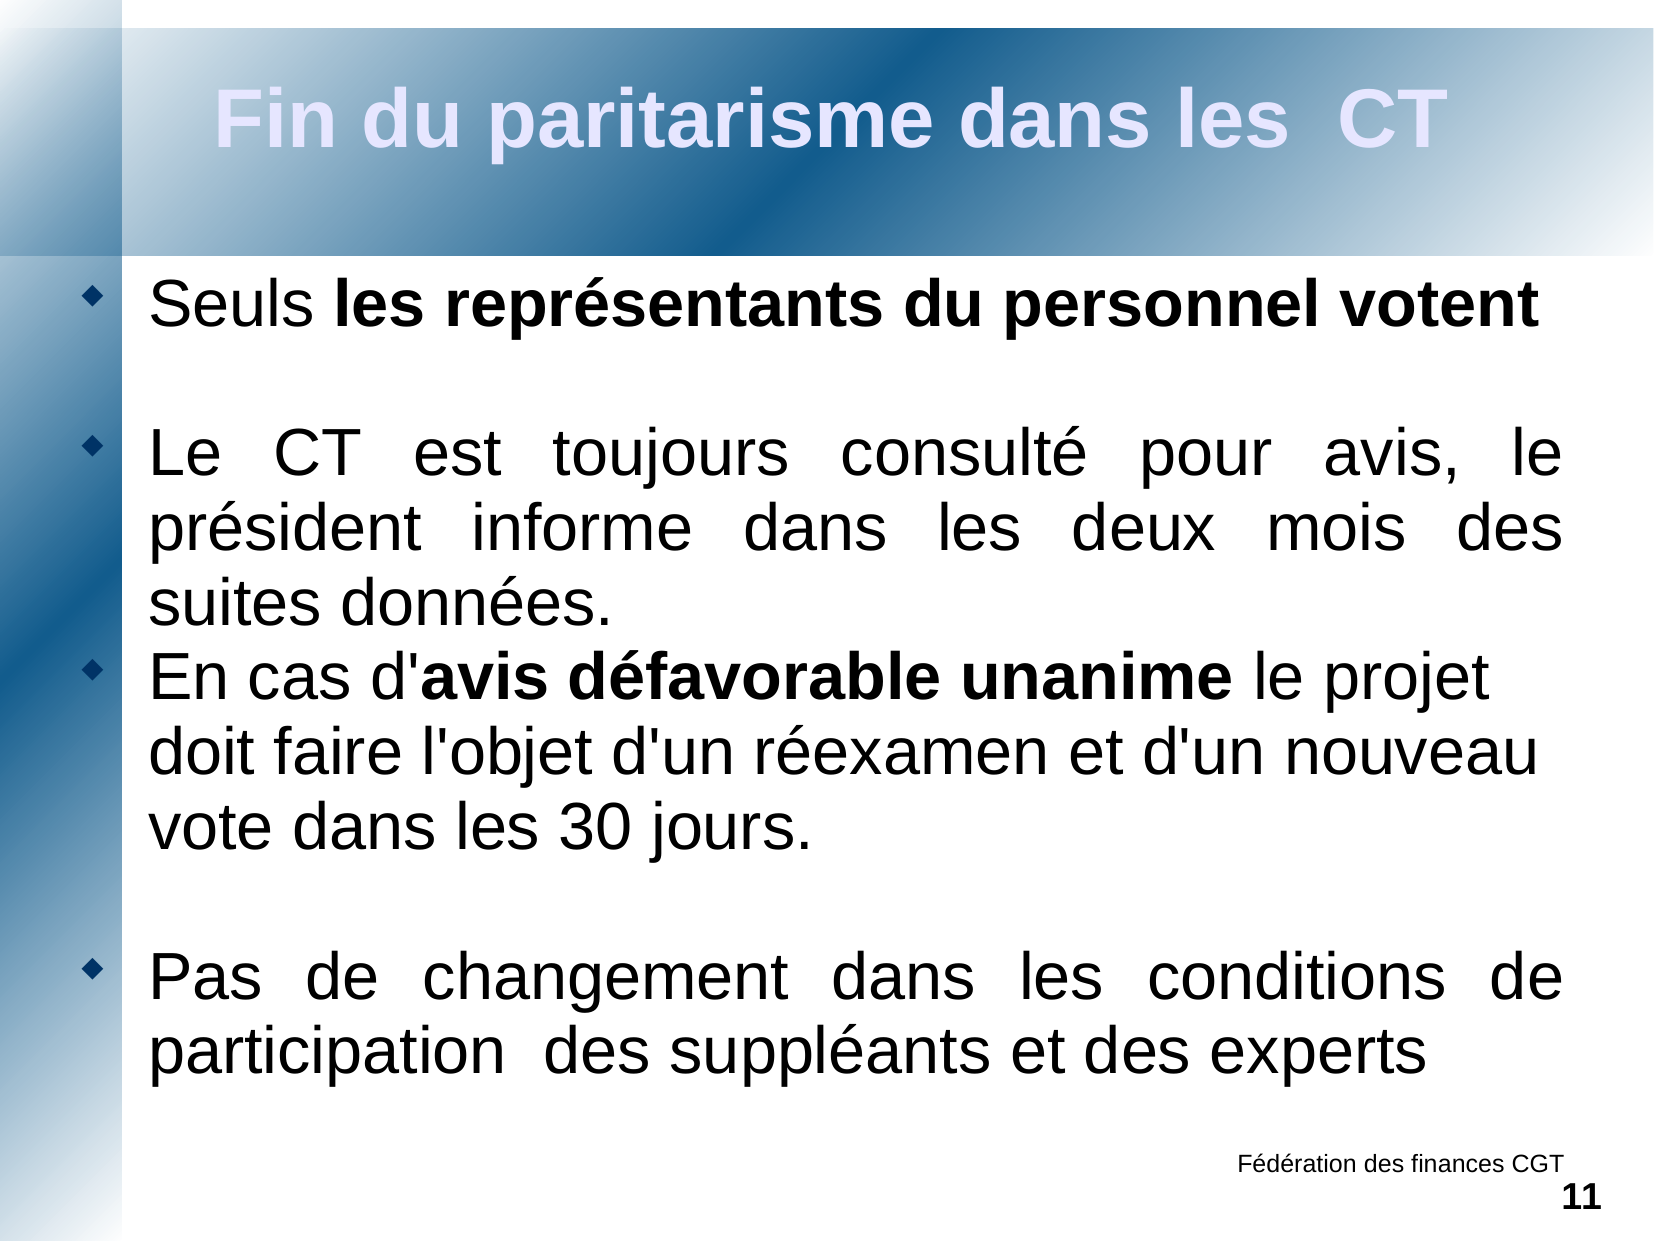

# Fin du paritarisme dans les CT
Seuls les représentants du personnel votent
Le CT est toujours consulté pour avis, le président informe dans les deux mois des suites données.
En cas d'avis défavorable unanime le projet doit faire l'objet d'un réexamen et d'un nouveau vote dans les 30 jours.
Pas de changement dans les conditions de participation des suppléants et des experts
Fédération des finances CGT